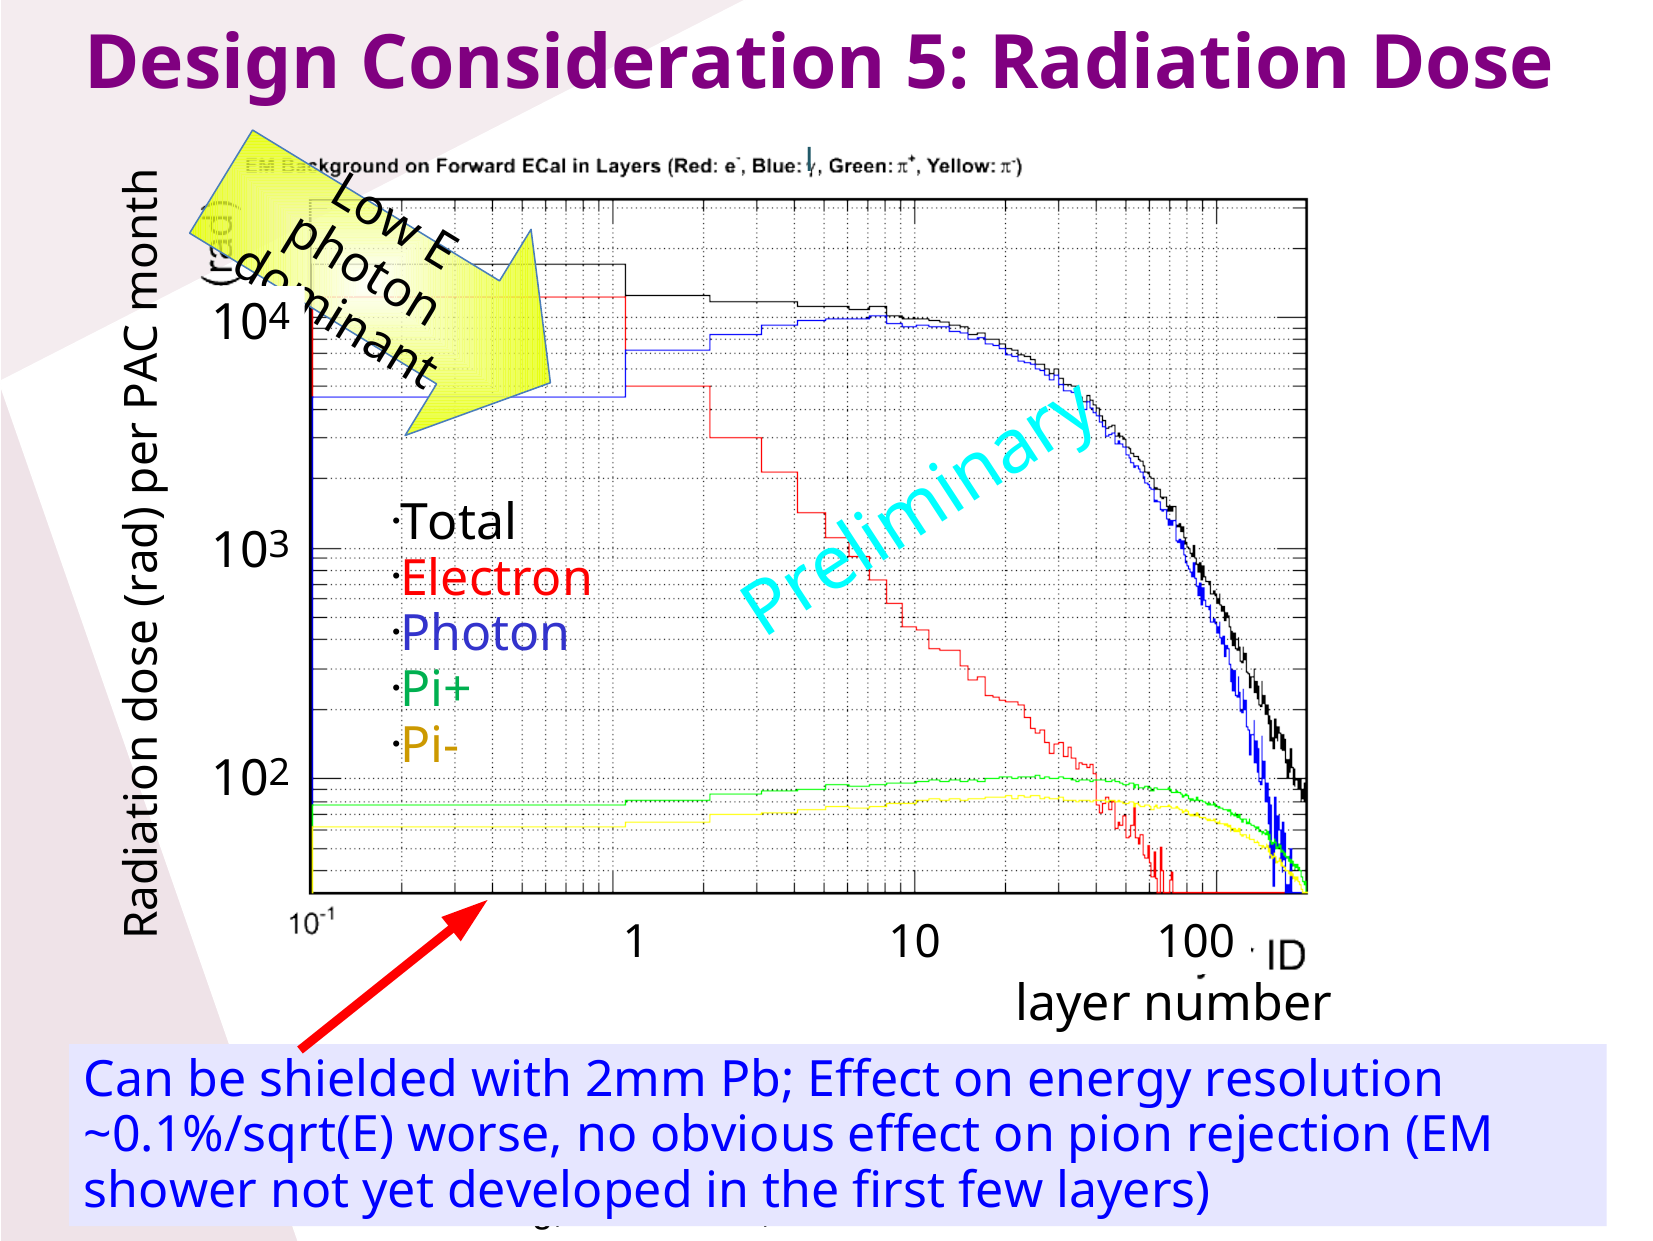

# Design Consideration 5: Radiation Dose
l
Low E photon dominant
104
103
102
Preliminary
Total
Electron
Photon
Pi+
Pi-
Radiation dose (rad) per PAC month
 1 10 100
layer number
Can be shielded with 2mm Pb; Effect on energy resolution ~0.1%/sqrt(E) worse, no obvious effect on pion rejection (EM shower not yet developed in the first few layers)
14